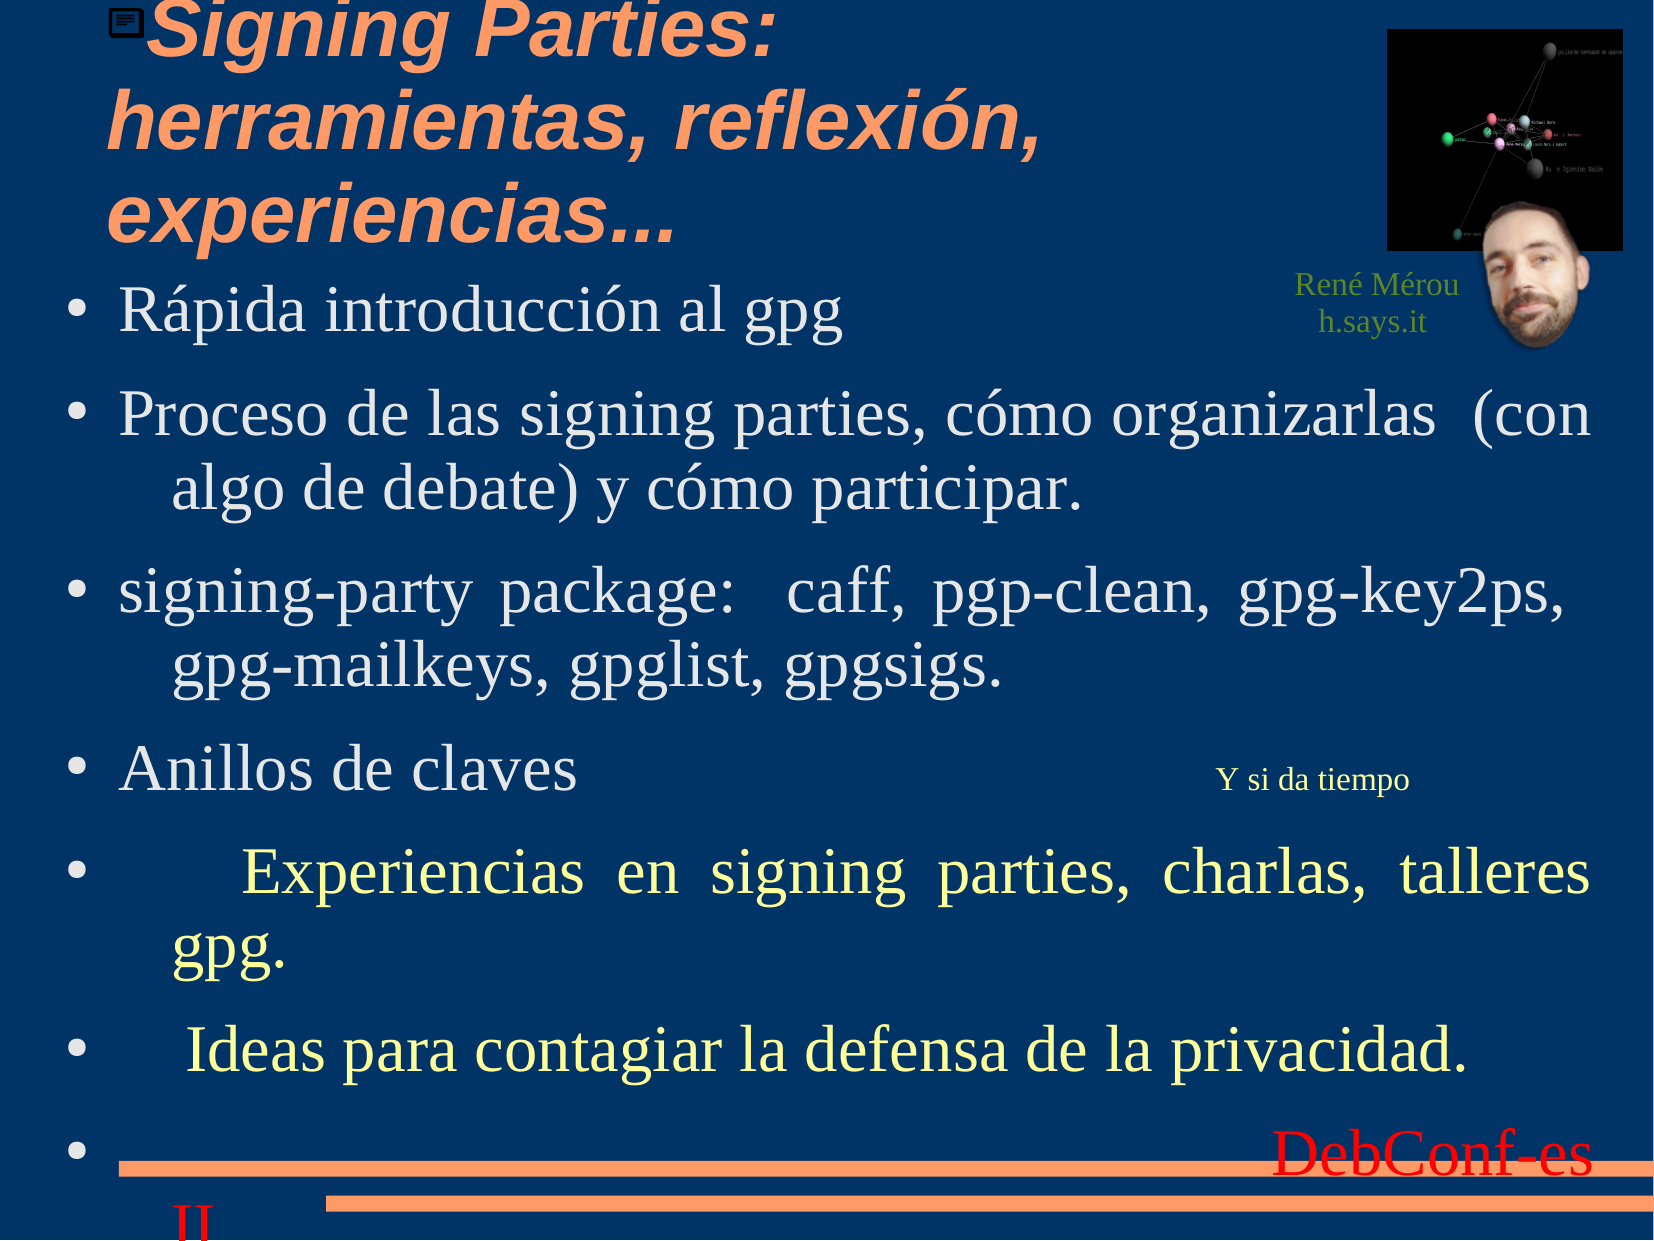

# Signing Parties: herramientas, reflexión, experiencias...
 René Mérou
h.says.it
Rápida introducción al gpg
Proceso de las signing parties, cómo organizarlas (con algo de debate) y cómo participar.
signing-party package: caff, pgp-clean, gpg-key2ps, gpg-mailkeys, gpglist, gpgsigs.
Anillos de claves Y si da tiempo
 Experiencias en signing parties, charlas, talleres gpg.
 Ideas para contagiar la defensa de la privacidad.
 DebConf-es II